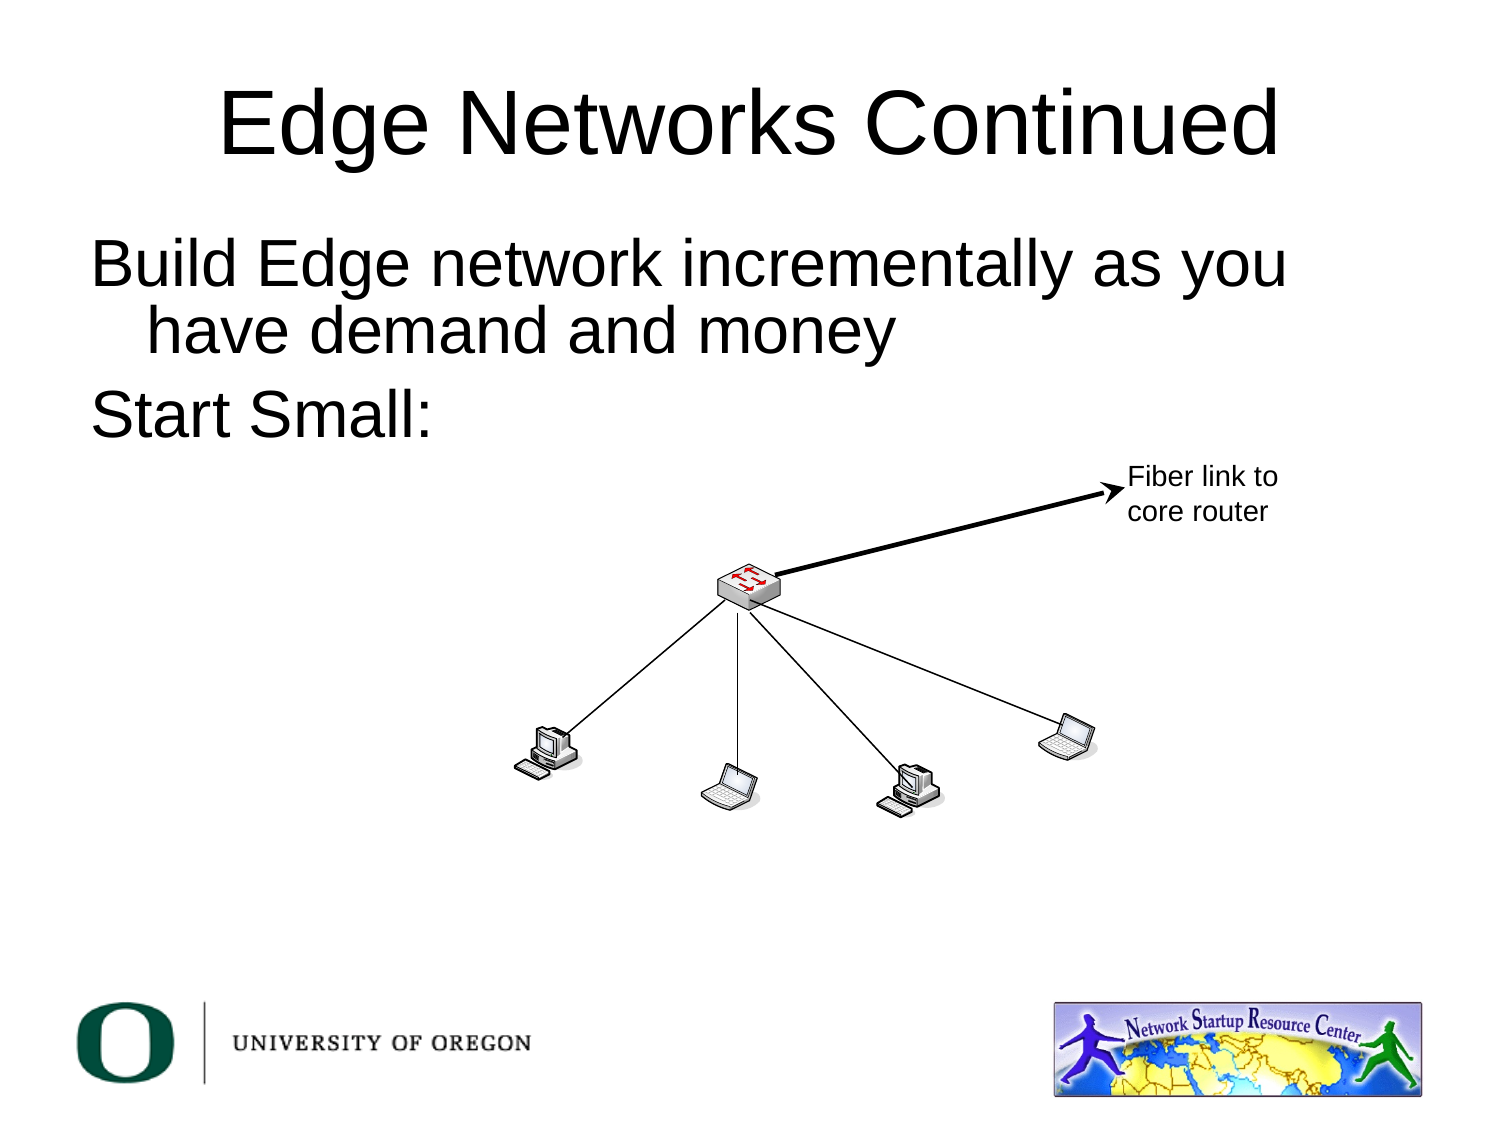

# Edge Networks Continued
Build Edge network incrementally as you have demand and money
Start Small:
Fiber link to core router